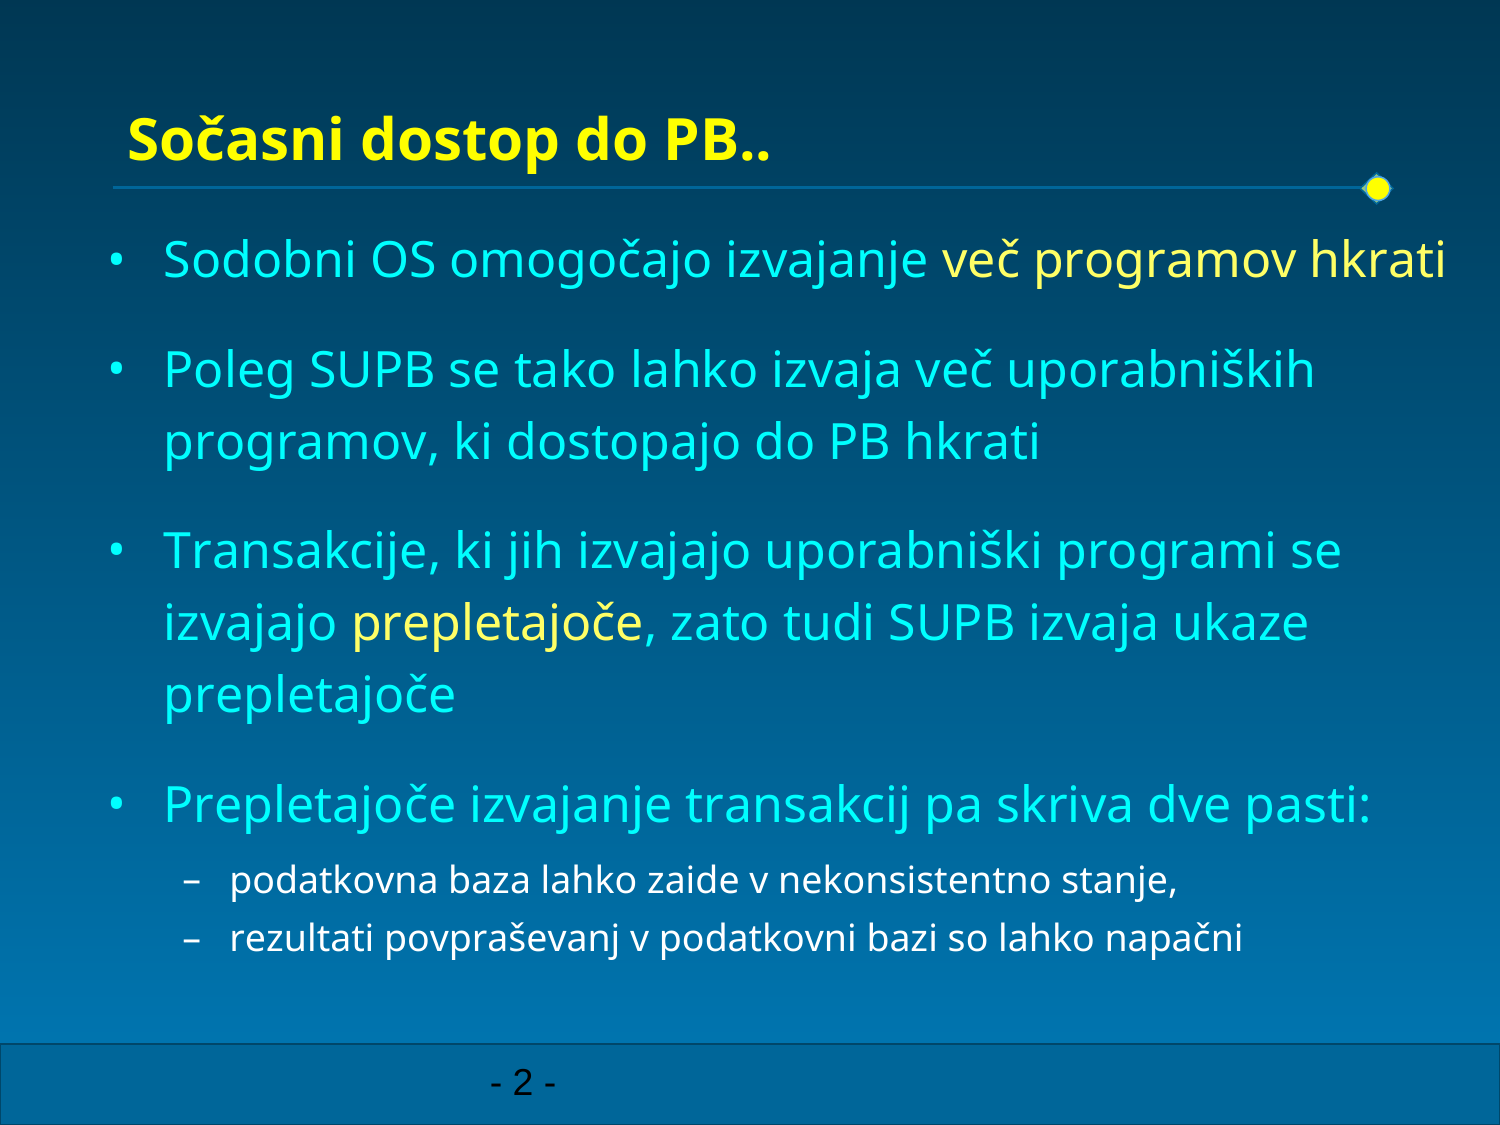

# Sočasni dostop do PB..
Sodobni OS omogočajo izvajanje več programov hkrati
Poleg SUPB se tako lahko izvaja več uporabniških programov, ki dostopajo do PB hkrati
Transakcije, ki jih izvajajo uporabniški programi se izvajajo prepletajoče, zato tudi SUPB izvaja ukaze prepletajoče
Prepletajoče izvajanje transakcij pa skriva dve pasti:
podatkovna baza lahko zaide v nekonsistentno stanje,
rezultati povpraševanj v podatkovni bazi so lahko napačni